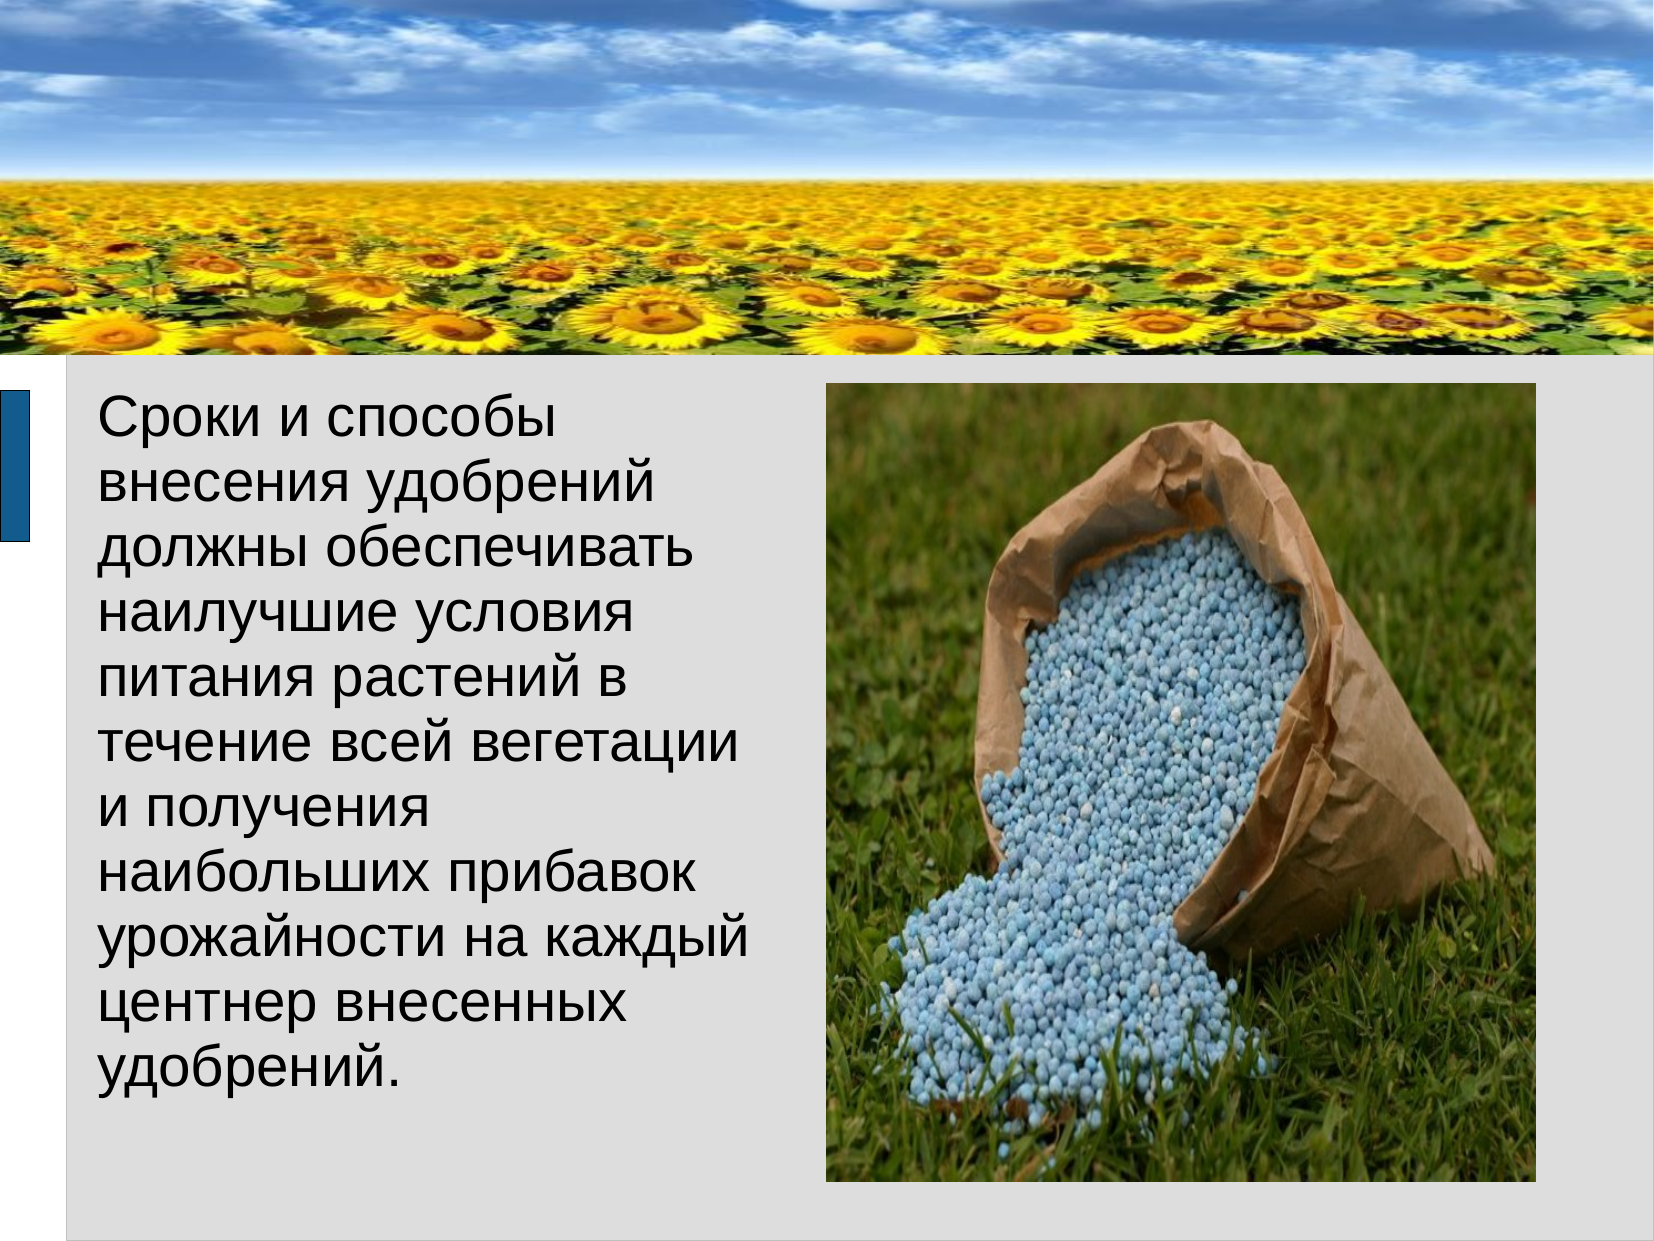

# Сроки и способы внесения удобрений должны обеспечивать наилучшие условия питания растений в течение всей вегетации и получения наибольших прибавок урожайности на каждый центнер внесенных удобрений.